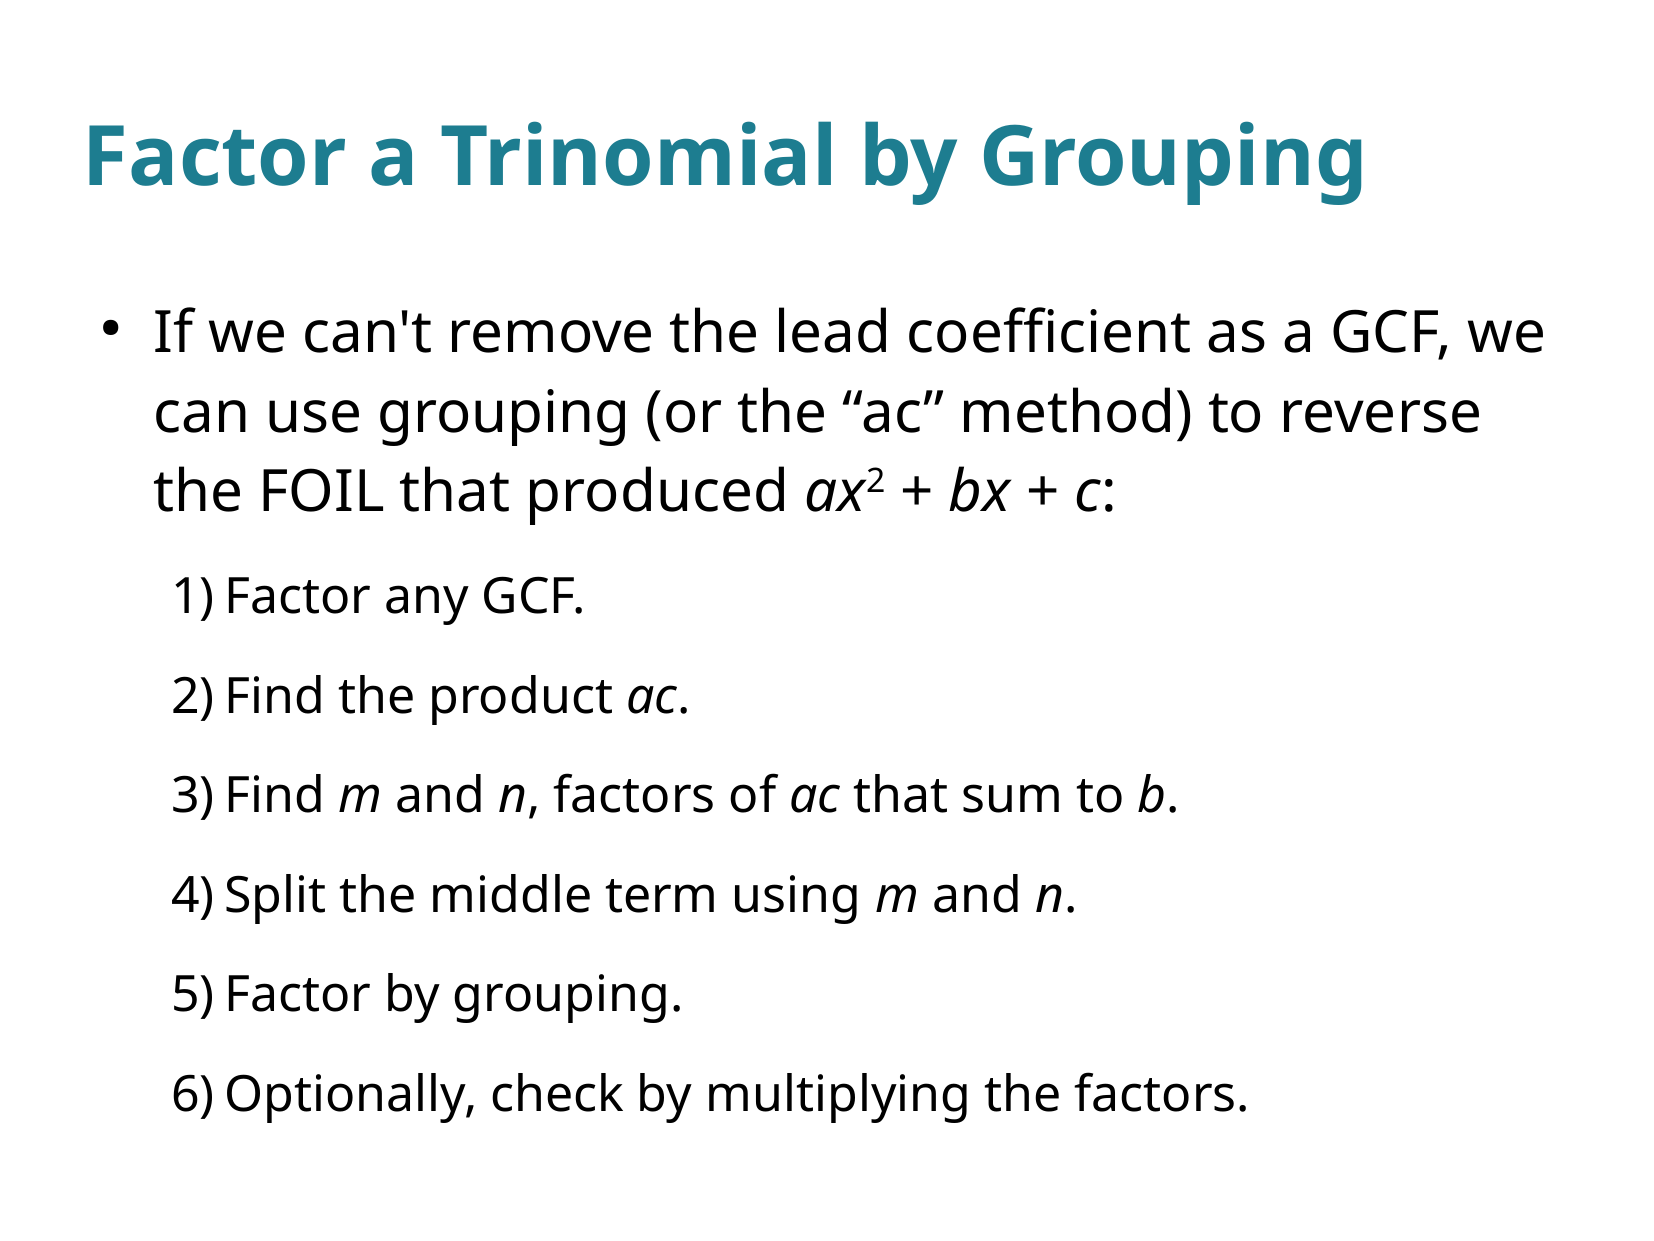

# Factor a Trinomial by Grouping
If we can't remove the lead coefficient as a GCF, we can use grouping (or the “ac” method) to reverse the FOIL that produced ax2 + bx + c:
Factor any GCF.
Find the product ac.
Find m and n, factors of ac that sum to b.
Split the middle term using m and n.
Factor by grouping.
Optionally, check by multiplying the factors.